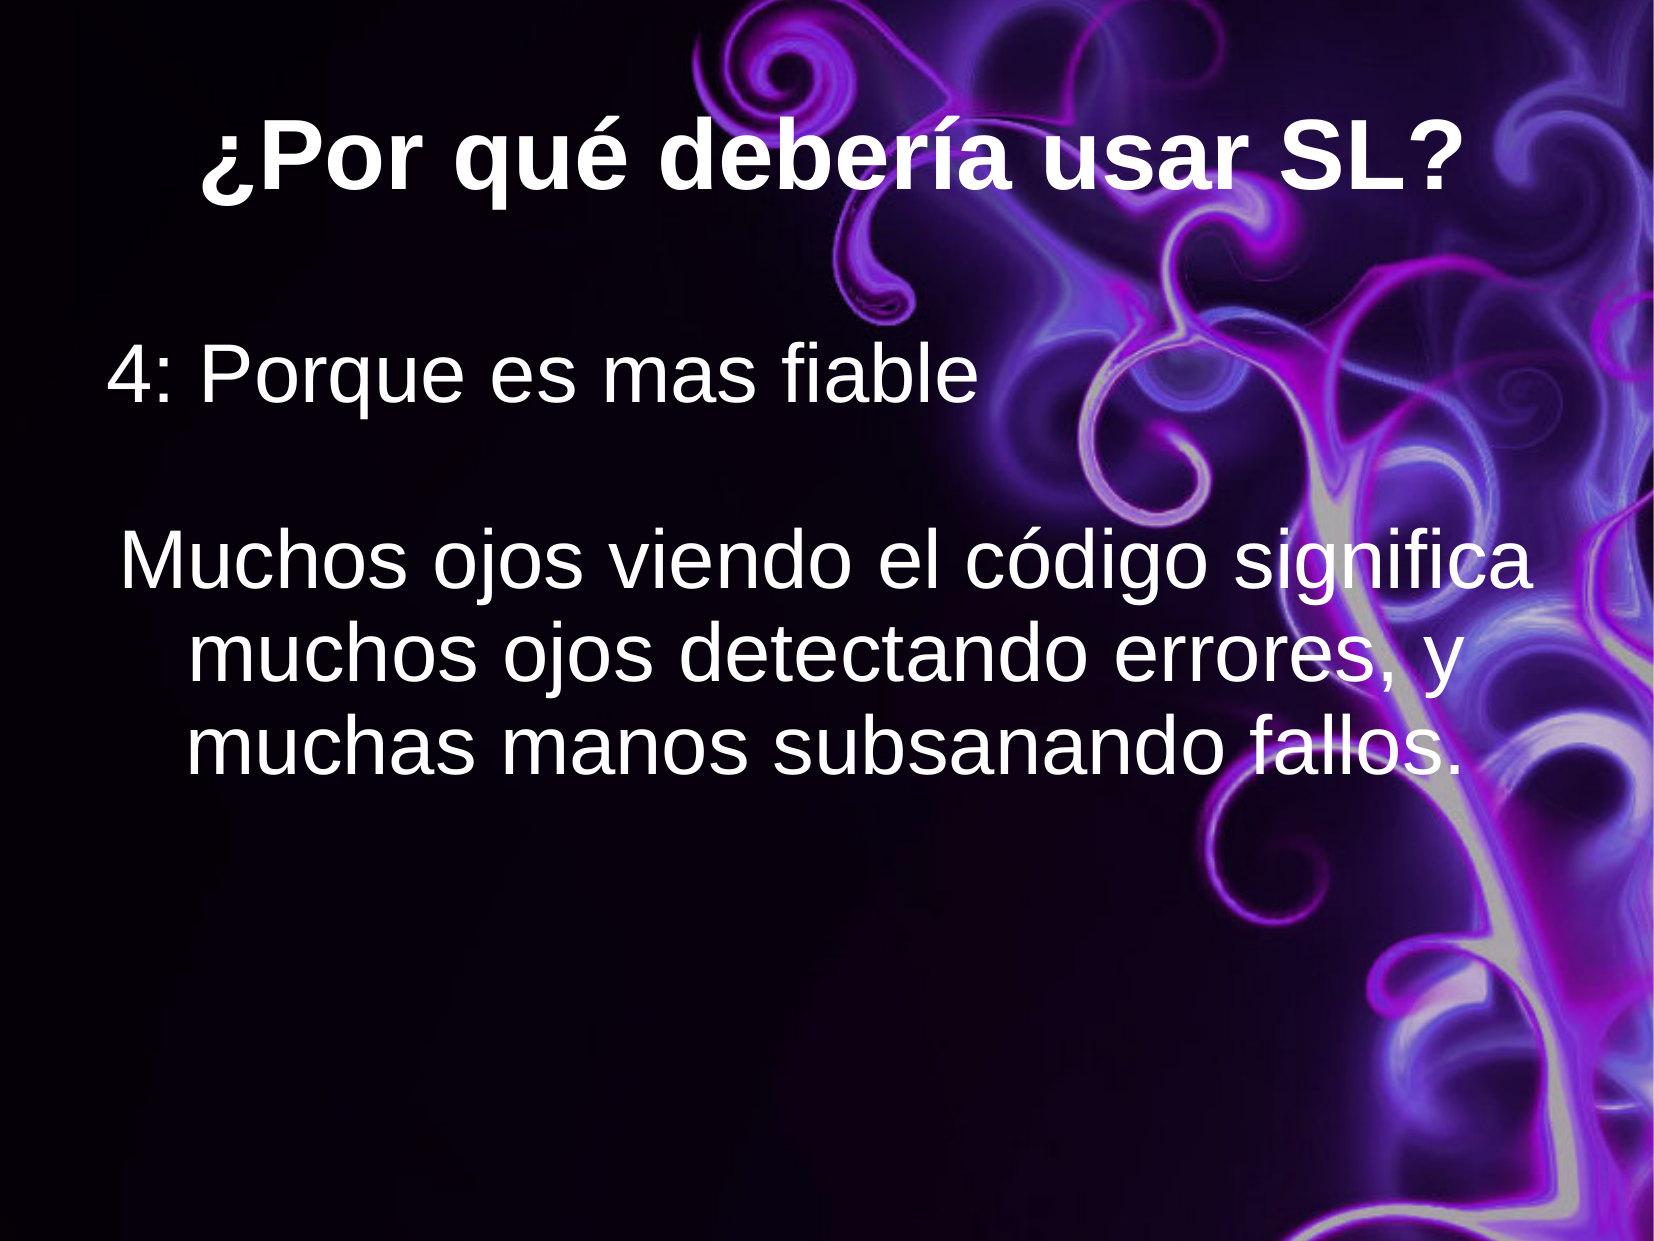

¿Por qué debería usar SL?
# 4: Porque es mas fiable
Muchos ojos viendo el código significa muchos ojos detectando errores, y muchas manos subsanando fallos.